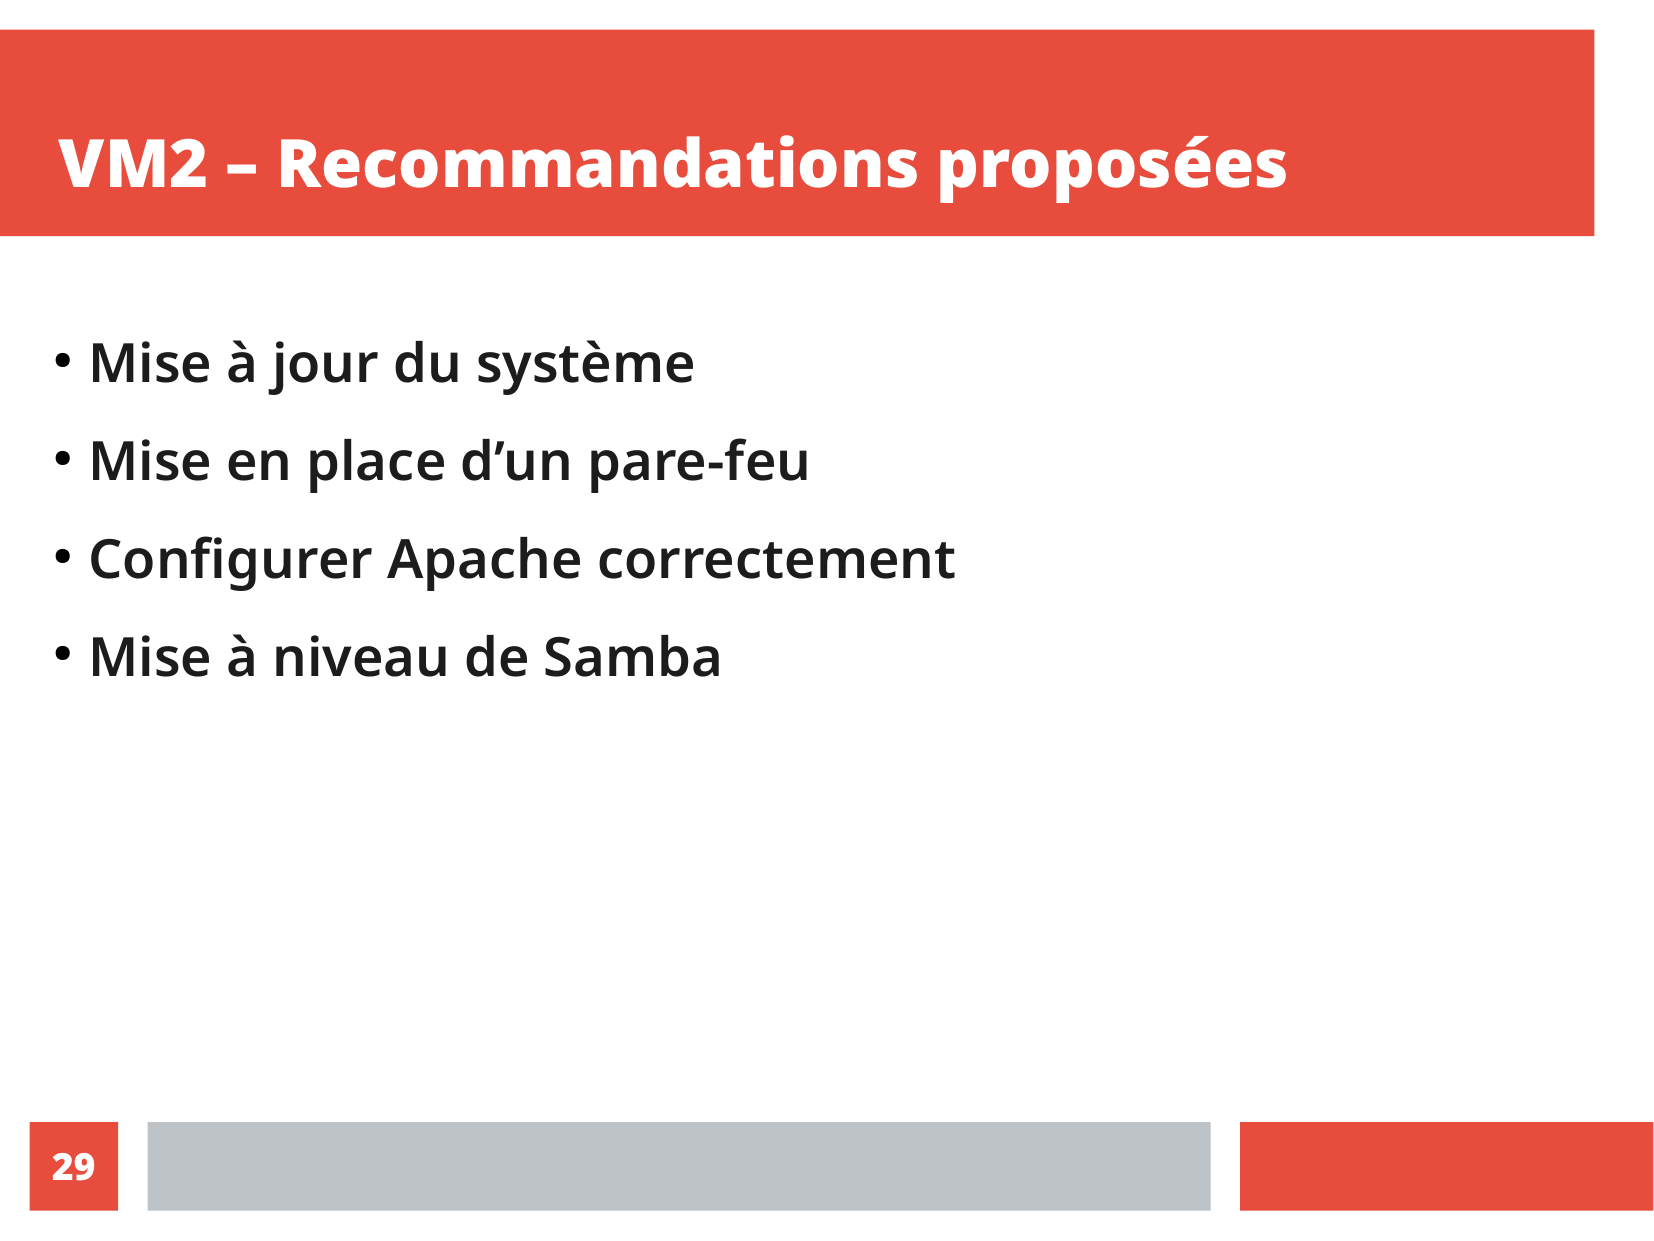

# VM2 – Recommandations proposées
Mise à jour du système
Mise en place d’un pare-feu
Configurer Apache correctement
Mise à niveau de Samba
29